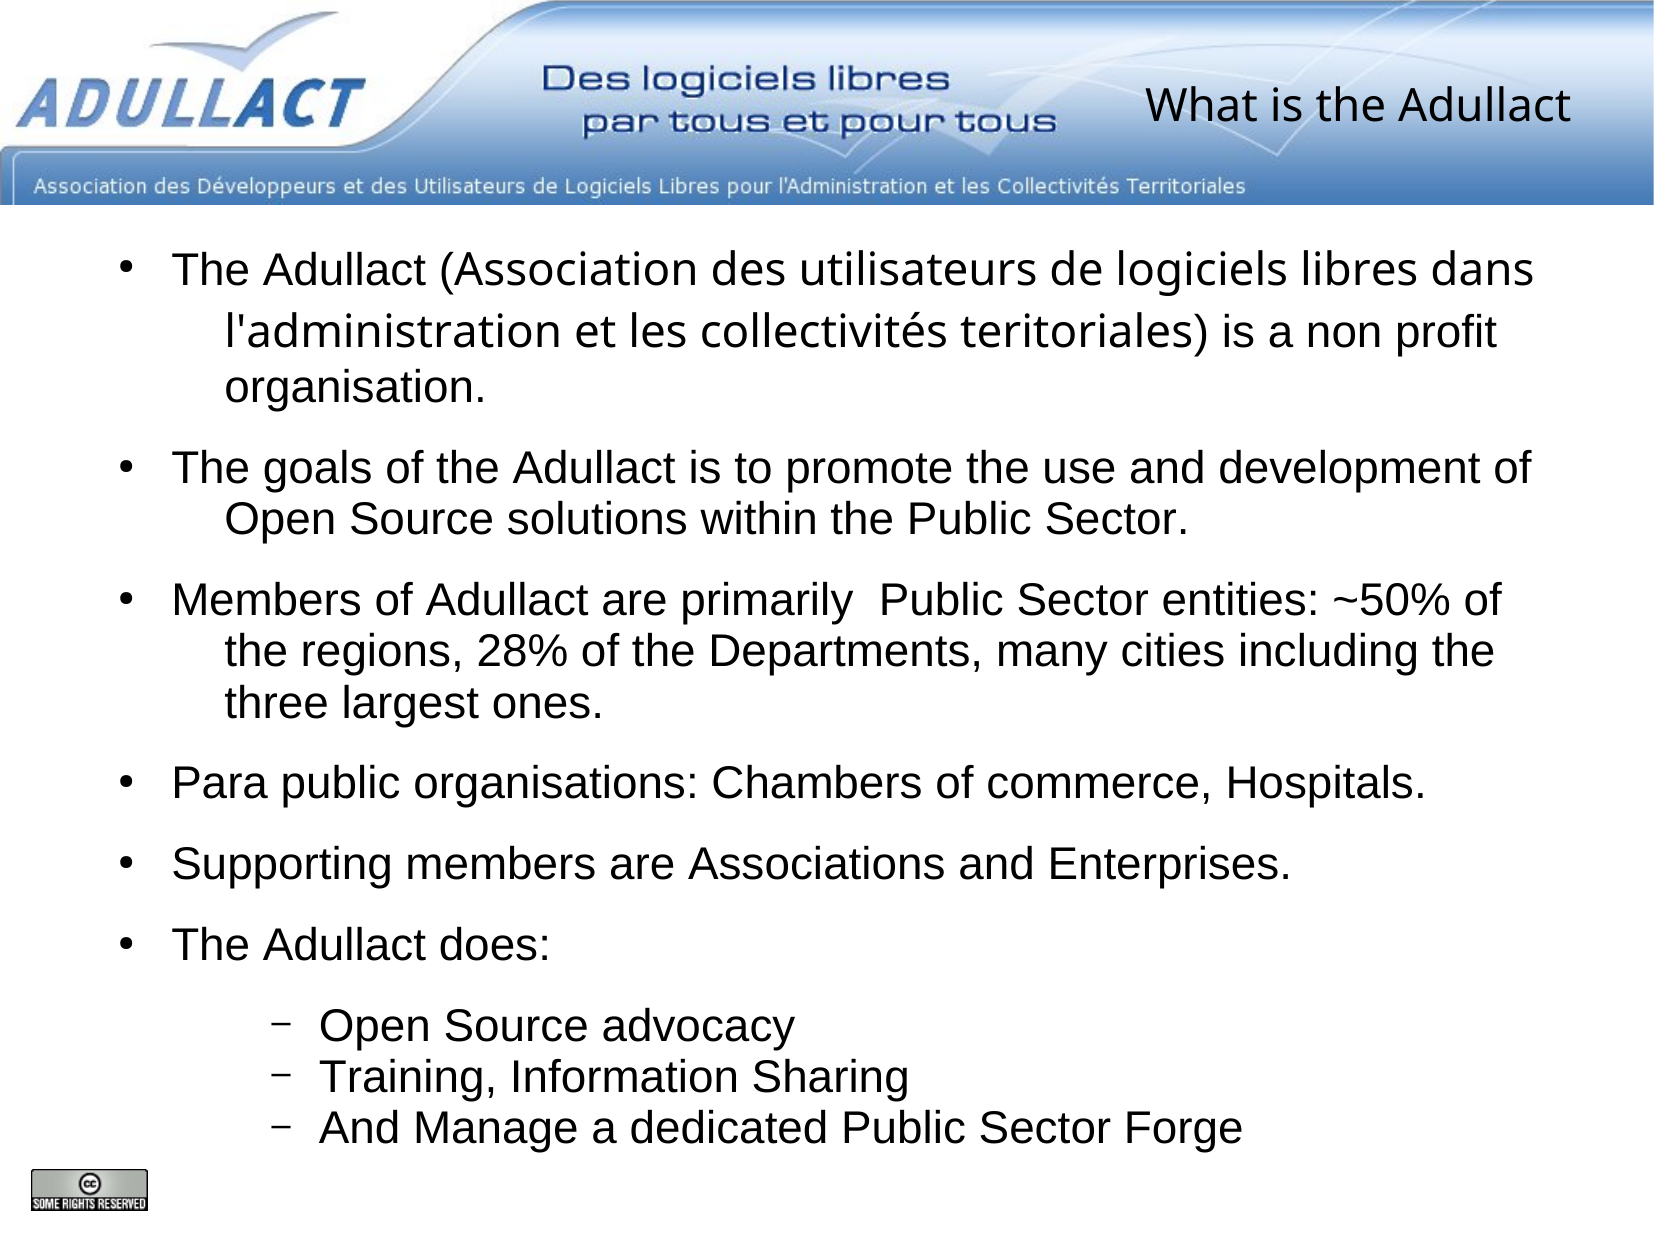

# What is the Adullact
The Adullact (Association des utilisateurs de logiciels libres dans l'administration et les collectivités teritoriales) is a non profit organisation.
The goals of the Adullact is to promote the use and development of Open Source solutions within the Public Sector.
Members of Adullact are primarily Public Sector entities: ~50% of the regions, 28% of the Departments, many cities including the three largest ones.
Para public organisations: Chambers of commerce, Hospitals.
Supporting members are Associations and Enterprises.
The Adullact does:
Open Source advocacy
Training, Information Sharing
And Manage a dedicated Public Sector Forge